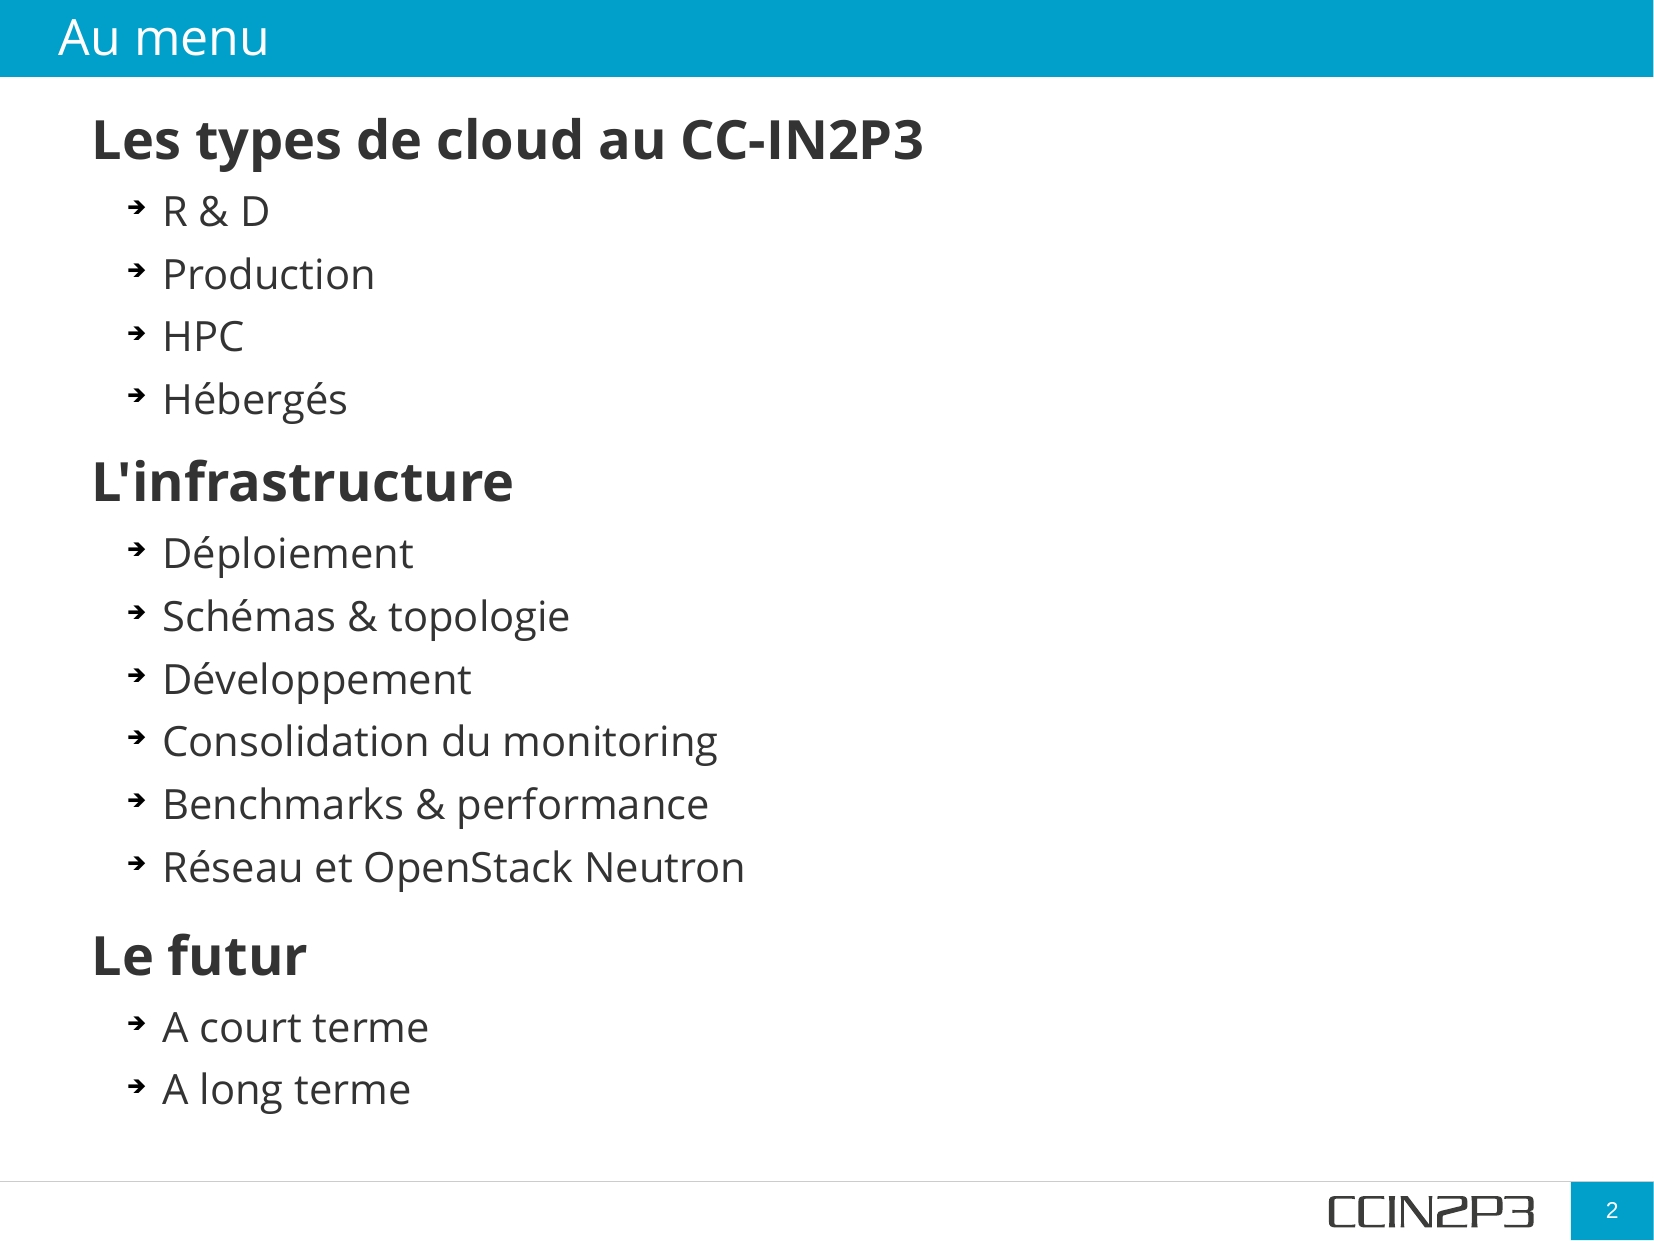

# Au menu
Les types de cloud au CC-IN2P3
R & D
Production
HPC
Hébergés
L'infrastructure
Déploiement
Schémas & topologie
Développement
Consolidation du monitoring
Benchmarks & performance
Réseau et OpenStack Neutron
Le futur
A court terme
A long terme
2